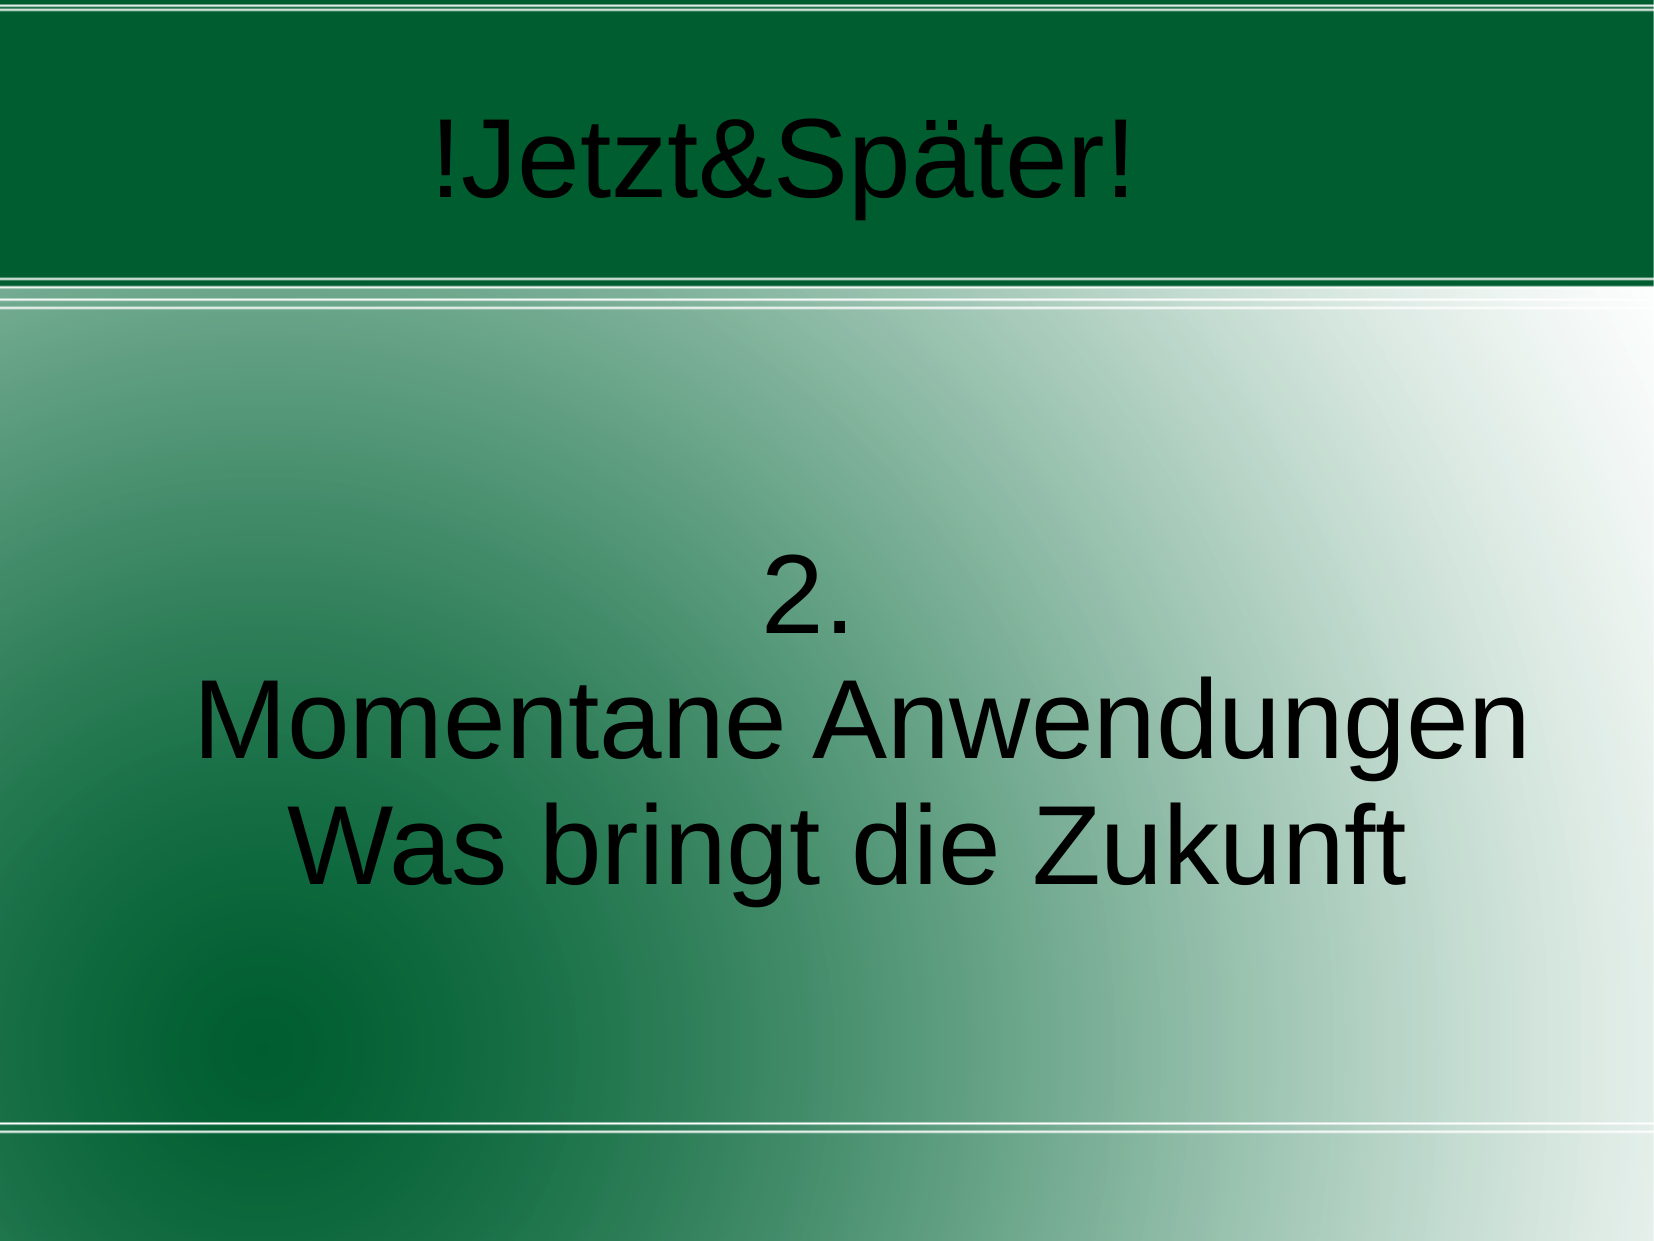

!Jetzt&Später!
 2.
 Momentane Anwendungen
 Was bringt die Zukunft